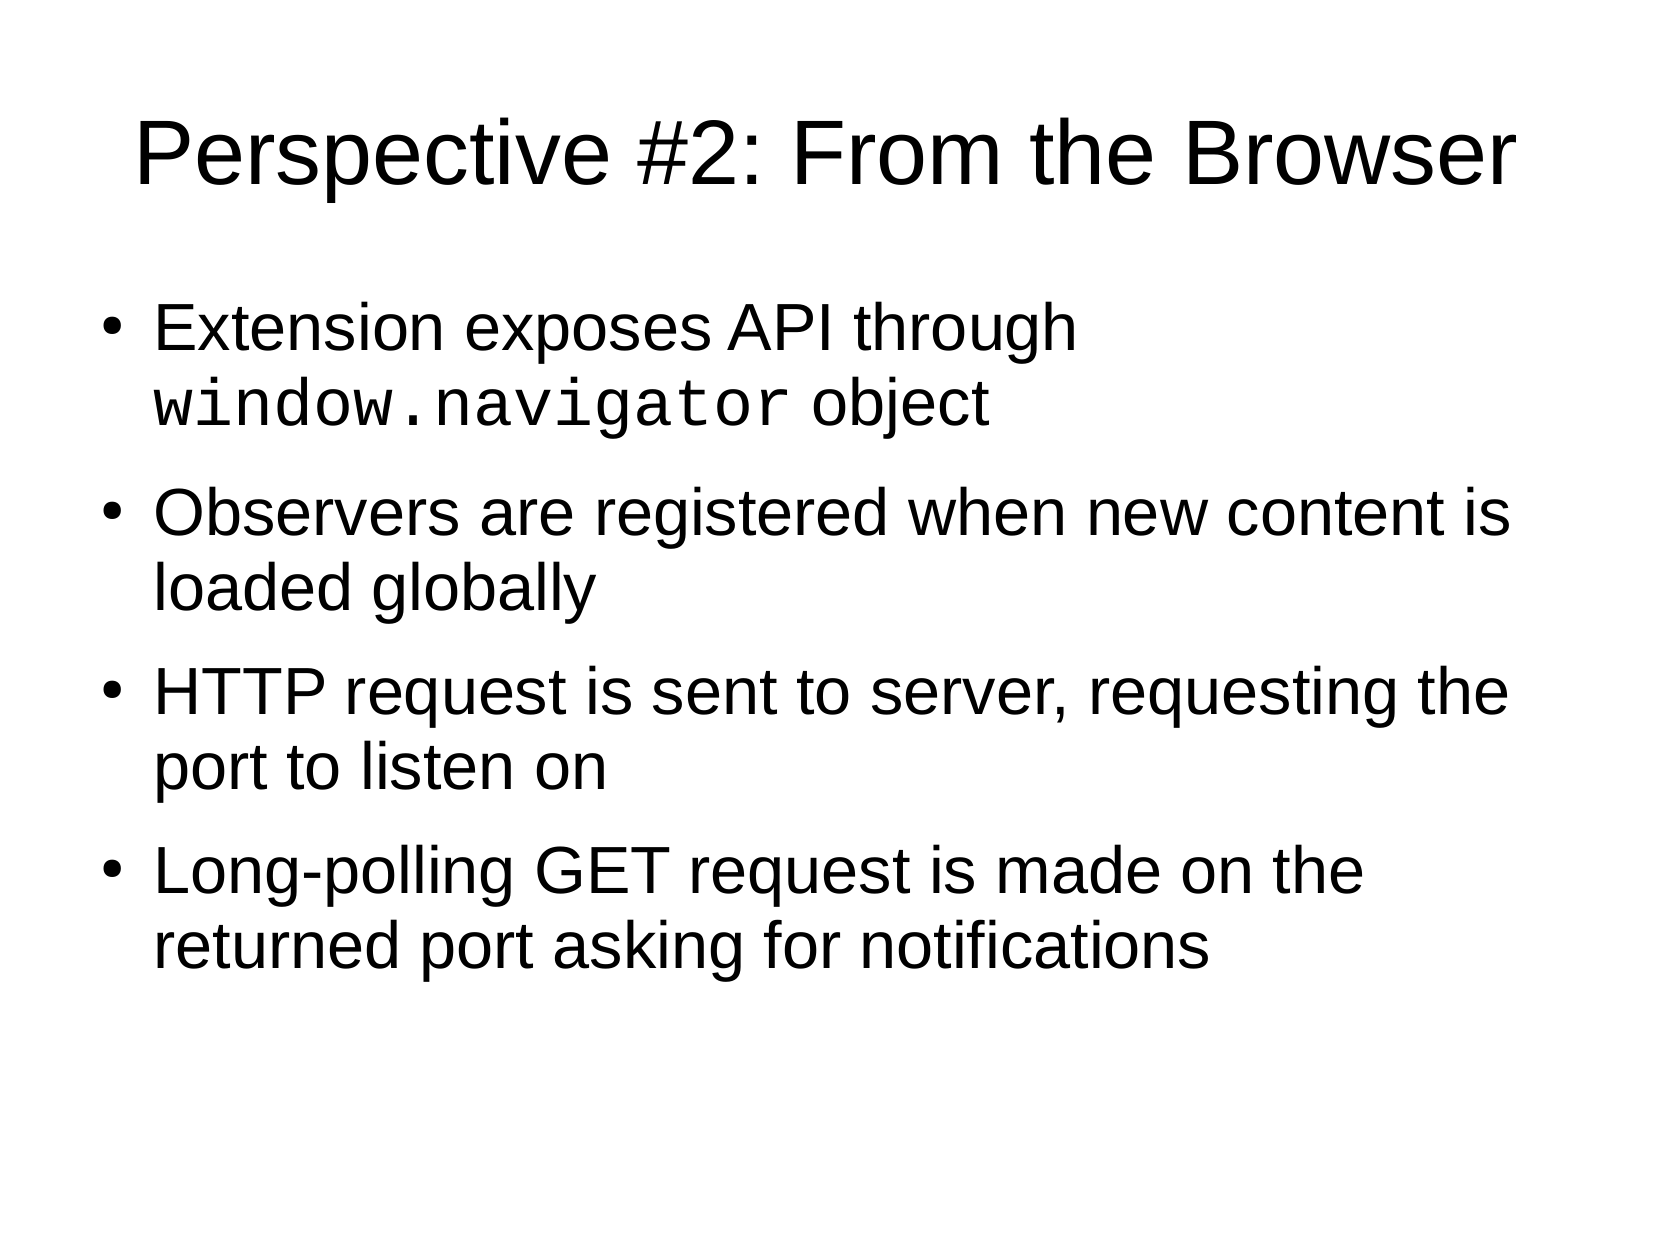

# Perspective #2: From the Browser
Extension exposes API through window.navigator object
Observers are registered when new content is loaded globally
HTTP request is sent to server, requesting the port to listen on
Long-polling GET request is made on the returned port asking for notifications